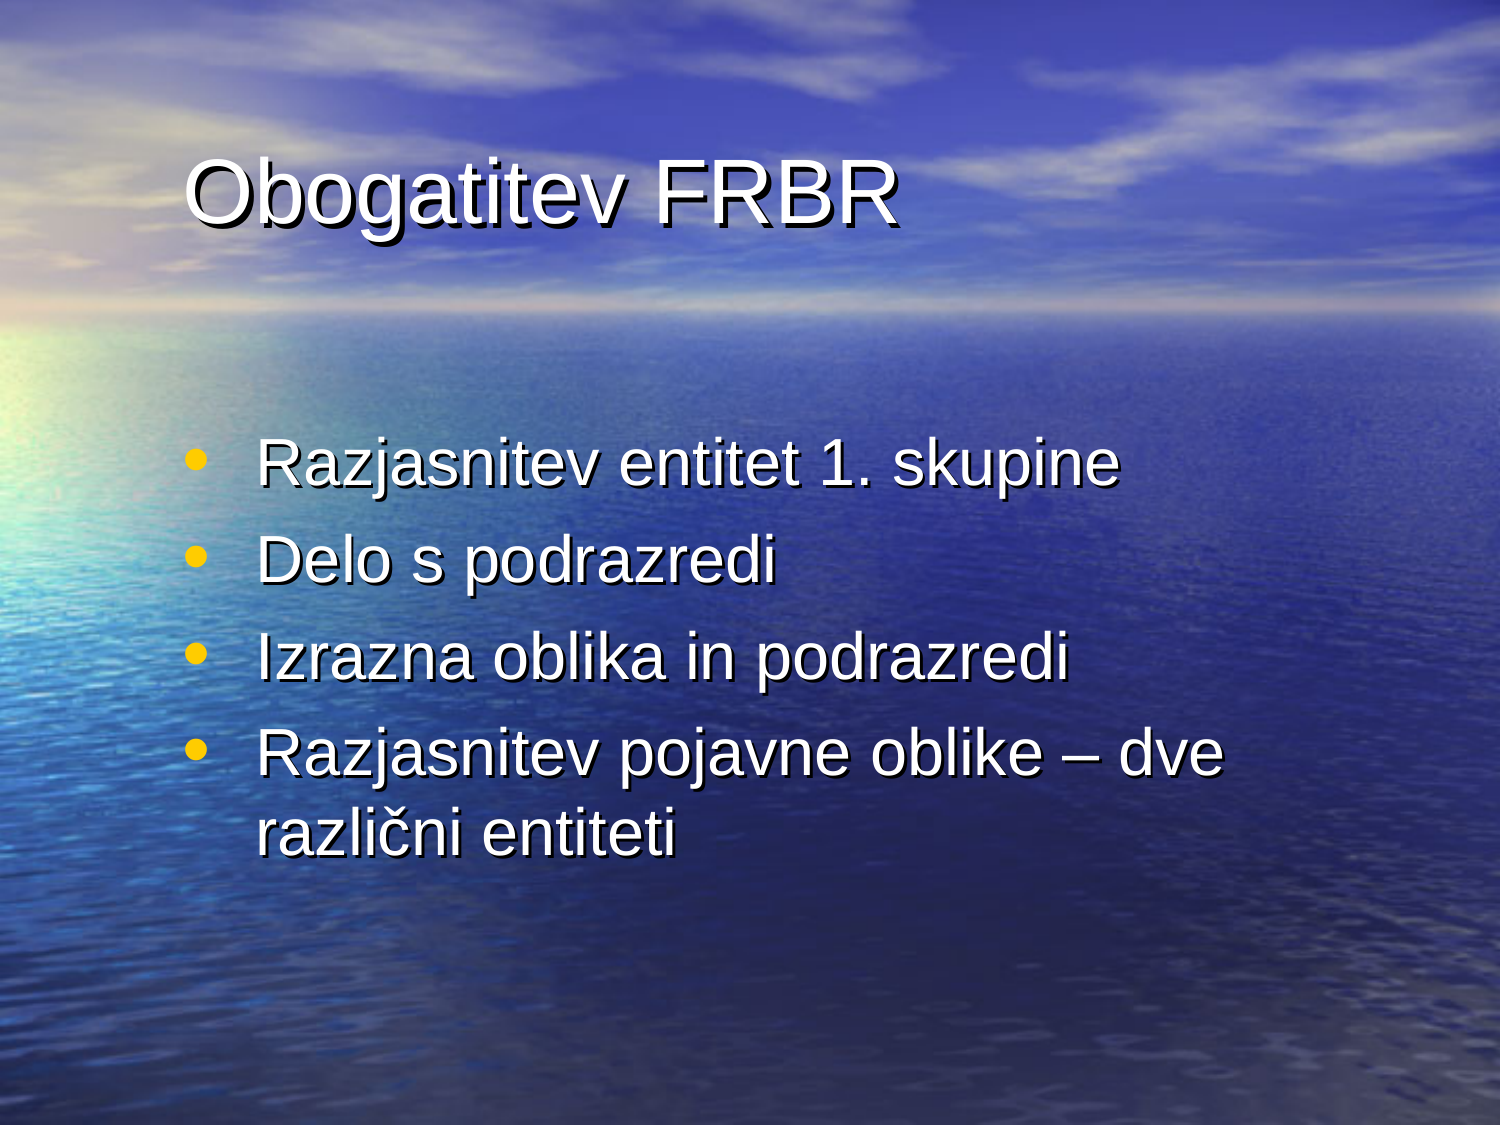

# Obogatitev FRBR
Razjasnitev entitet 1. skupine
Delo s podrazredi
Izrazna oblika in podrazredi
Razjasnitev pojavne oblike – dve različni entiteti